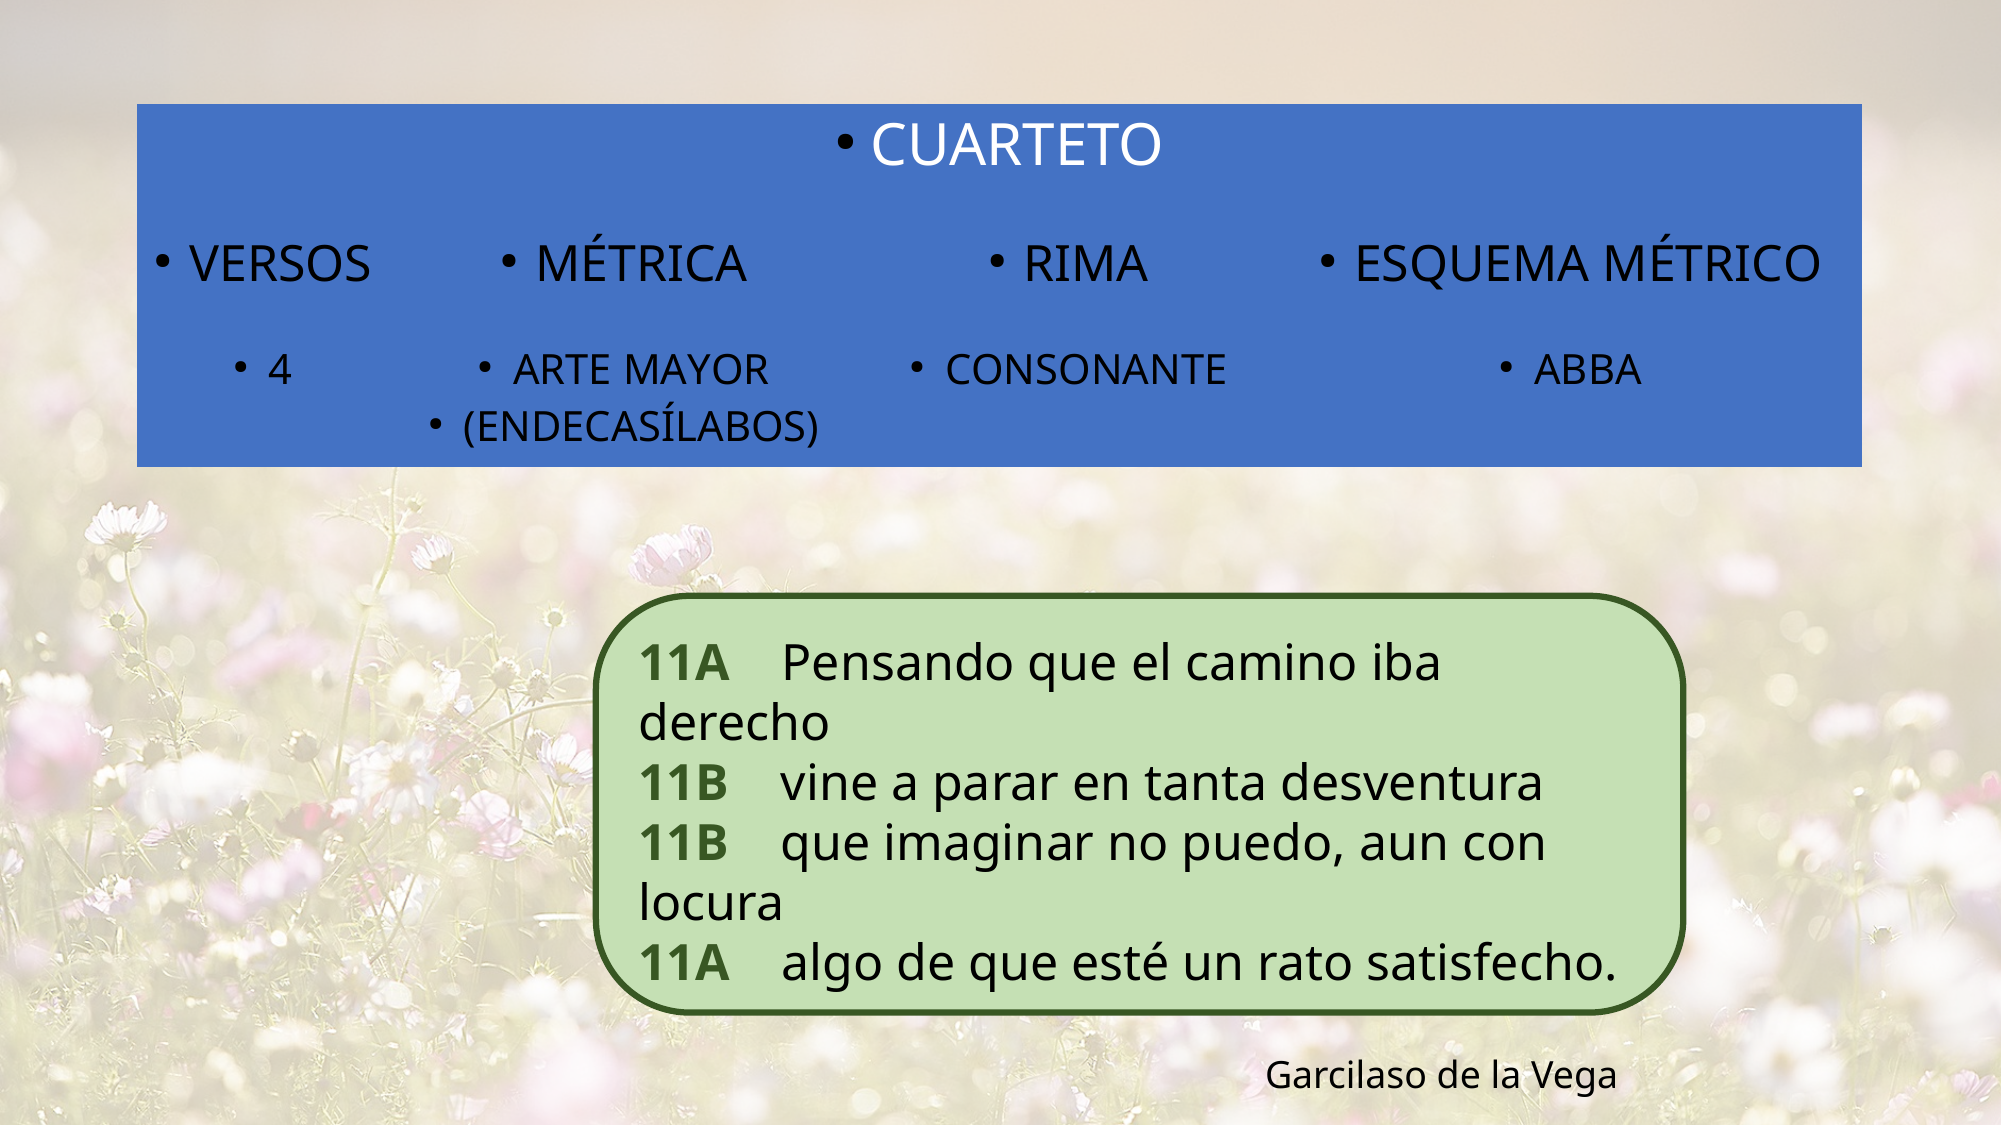

| CUARTETO | | | |
| --- | --- | --- | --- |
| VERSOS | MÉTRICA | RIMA | ESQUEMA MÉTRICO |
| 4 | ARTE MAYOR (ENDECASÍLABOS) | CONSONANTE | ABBA |
11A Pensando que el camino iba derecho
11B vine a parar en tanta desventura
11B que imaginar no puedo, aun con locura
11A algo de que esté un rato satisfecho.
Garcilaso de la Vega